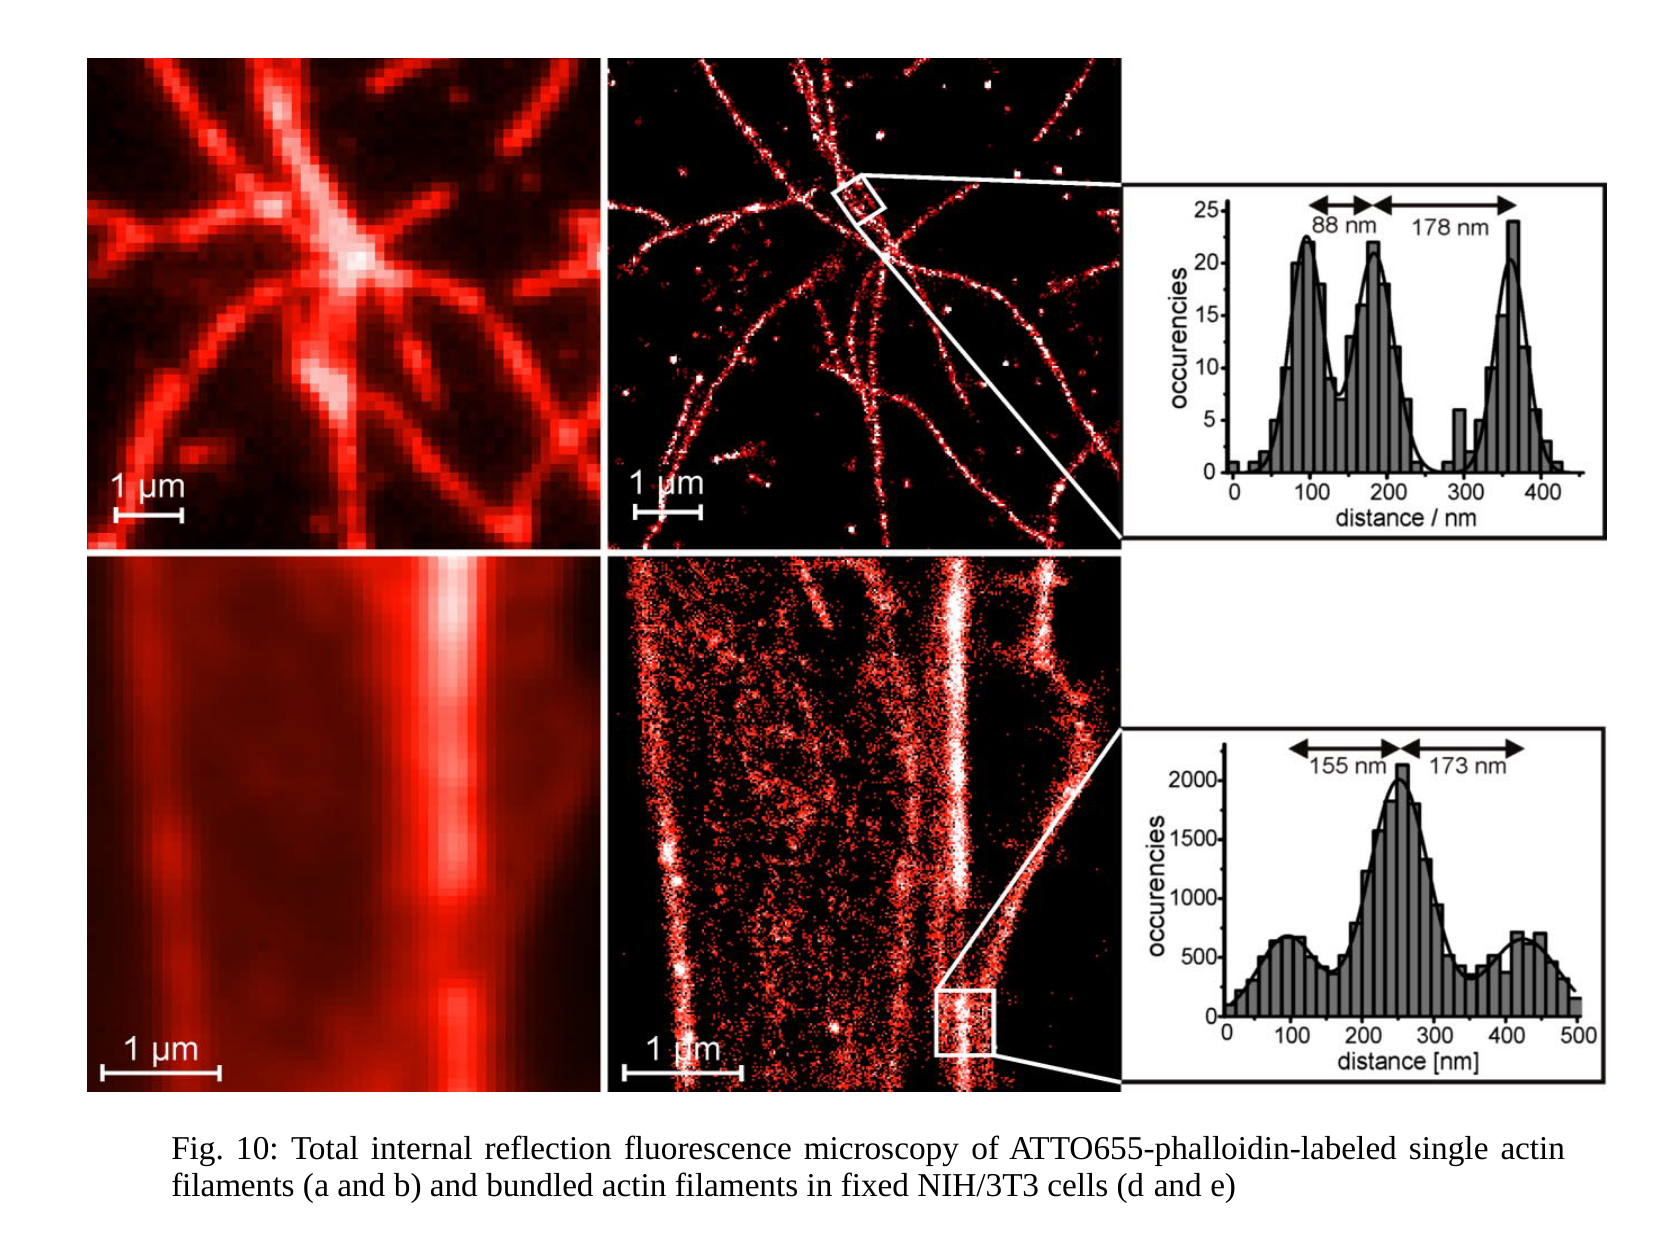

Fig. 10: Total internal reflection fluorescence microscopy of ATTO655-phalloidin-labeled single actin filaments (a and b) and bundled actin filaments in fixed NIH/3T3 cells (d and e)